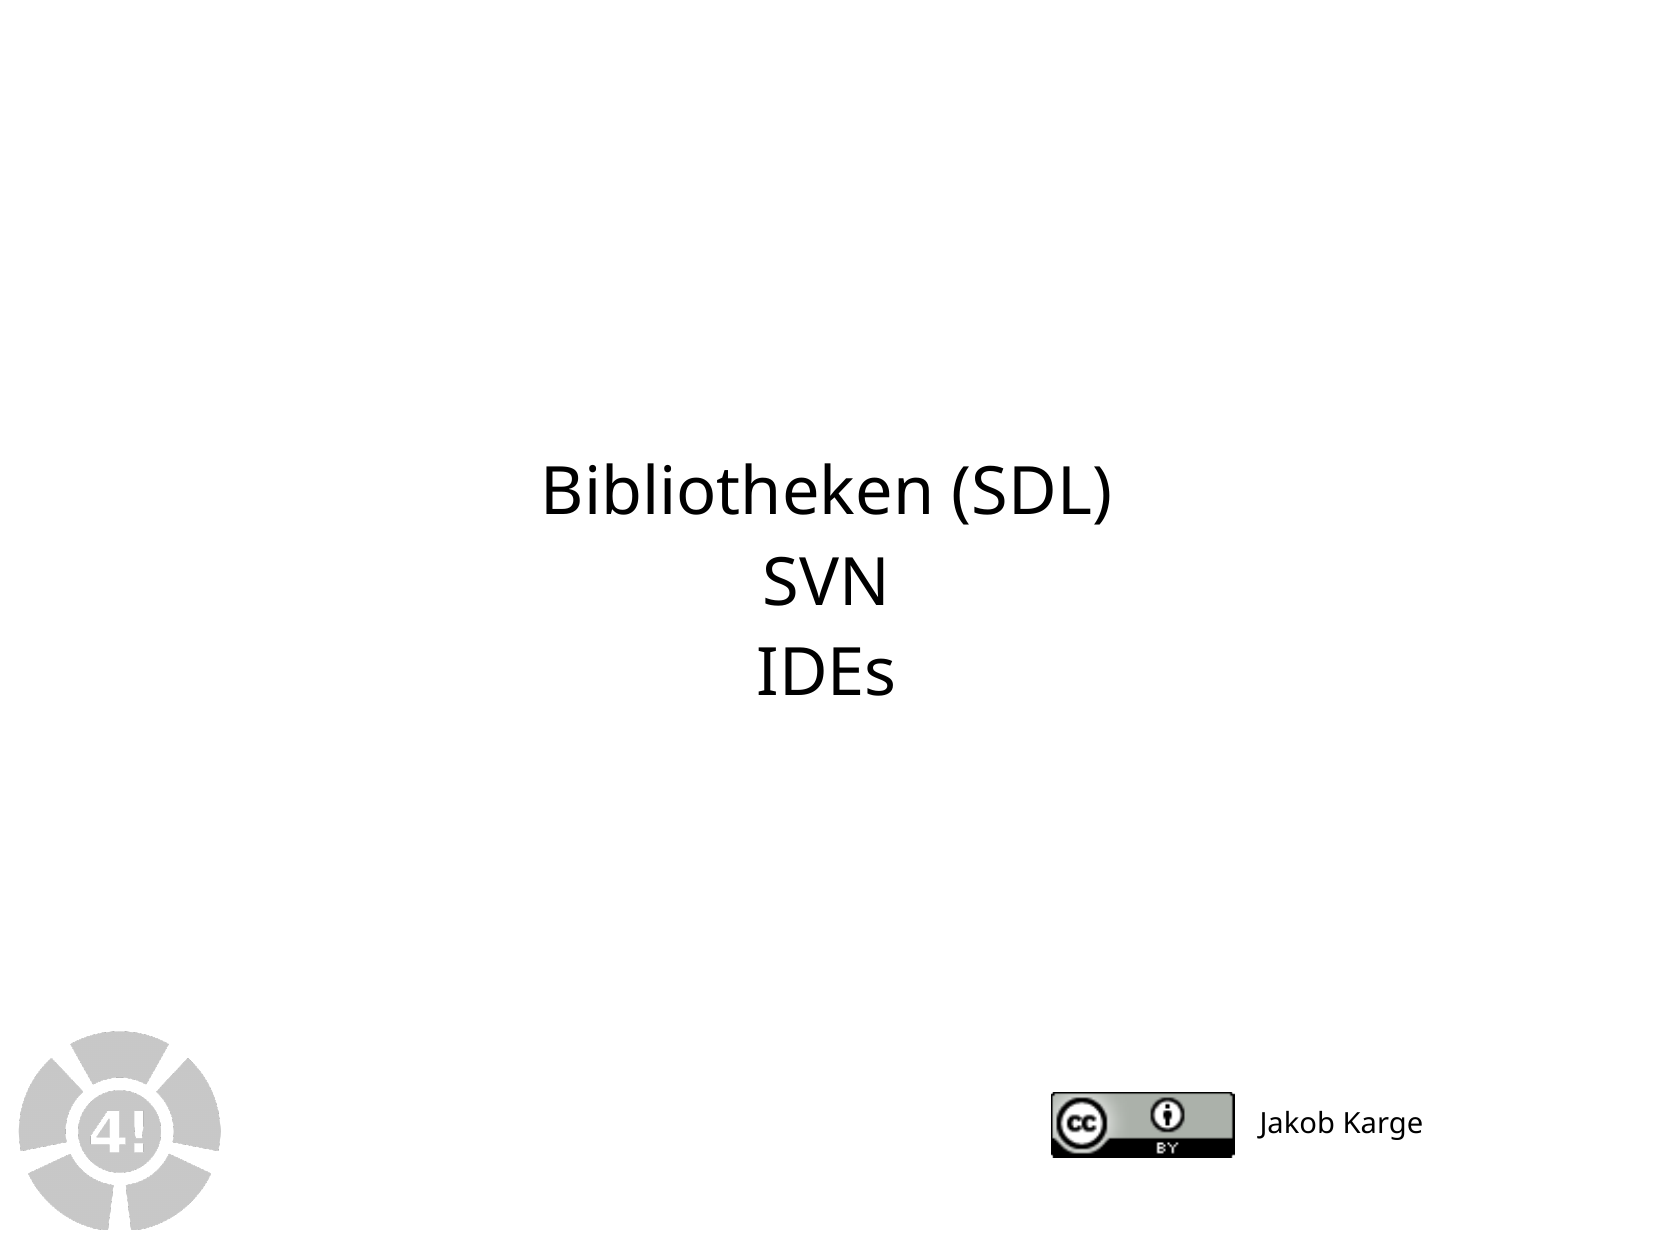

# Bibliotheken (SDL)
SVN
IDEs
Jakob Karge